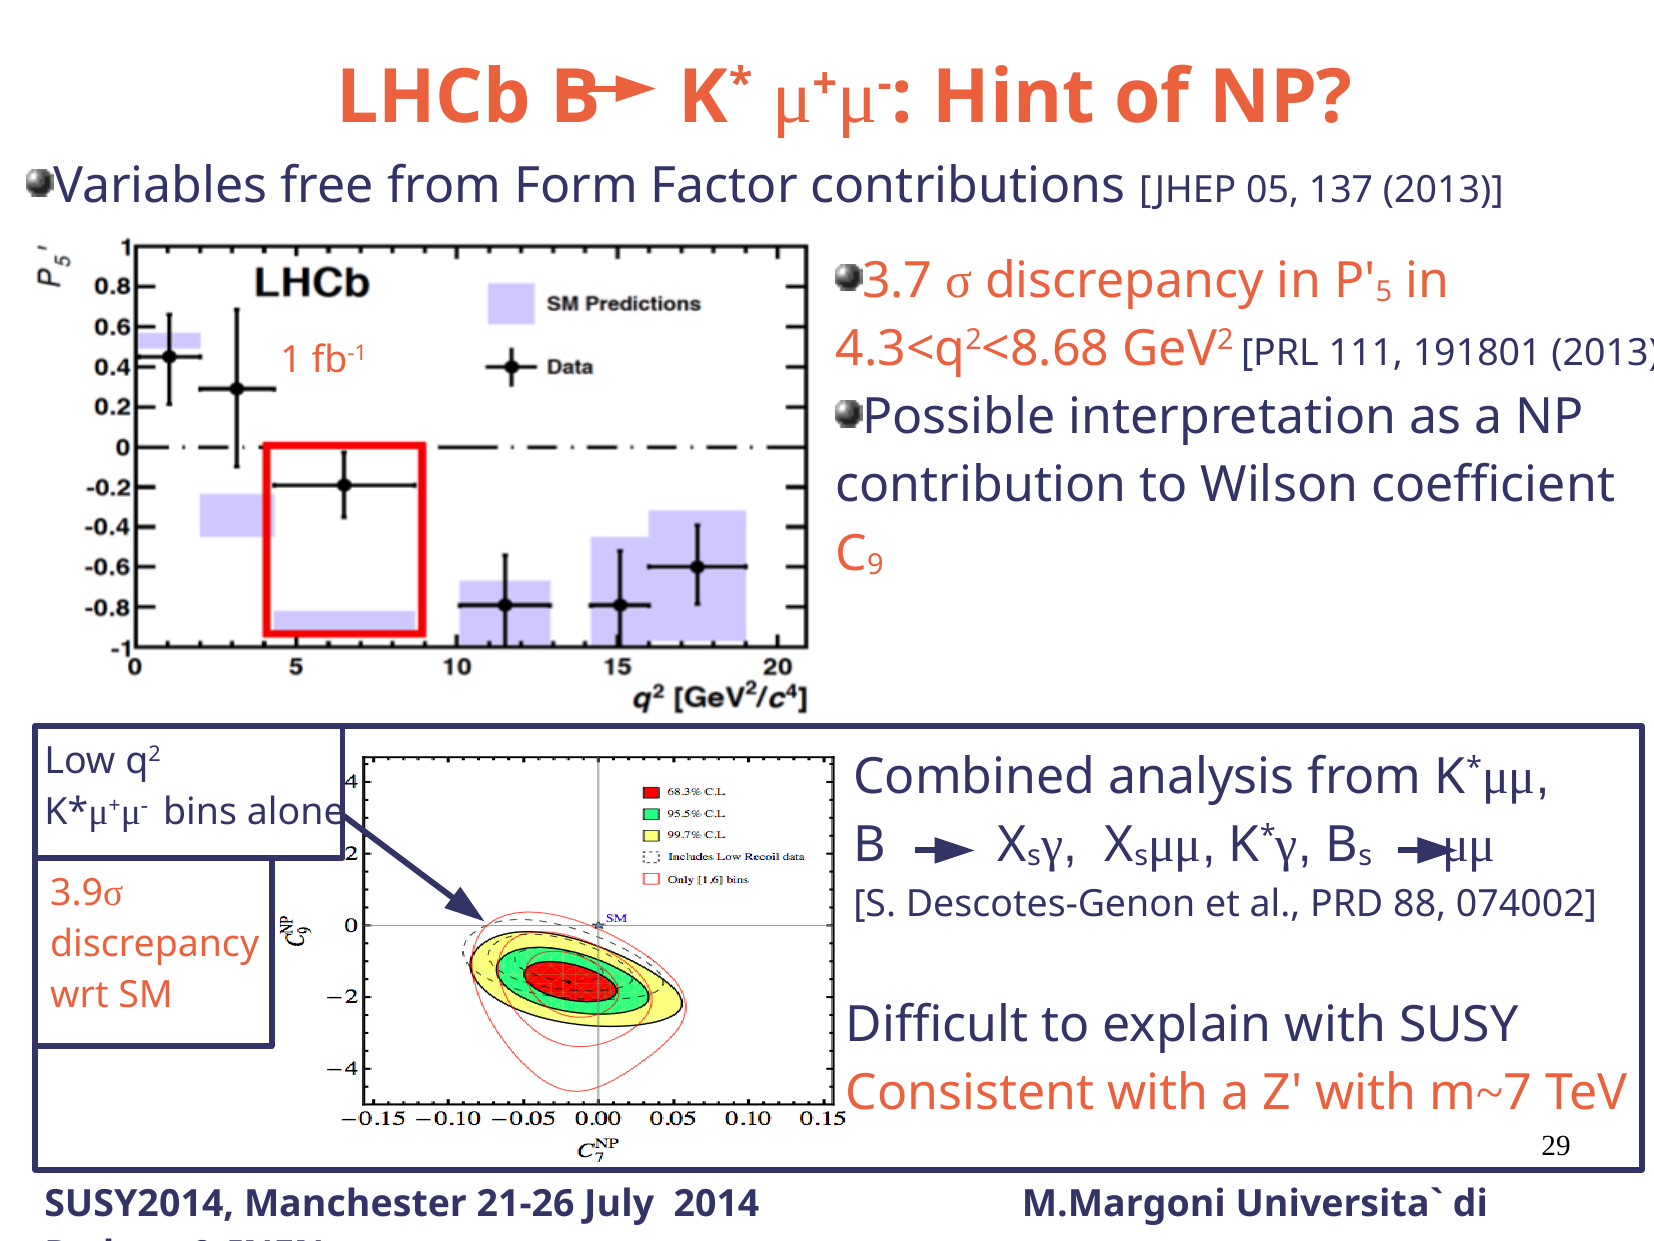

# LHCb B K* μ+μ-: Hint of NP?
Variables free from Form Factor contributions [JHEP 05, 137 (2013)]
3.7 σ discrepancy in P'5 in 4.3<q2<8.68 GeV2 [PRL 111, 191801 (2013)]
Possible interpretation as a NP contribution to Wilson coefficient C9
1 fb-1
Low q2
K*μ+μ- bins alone
Combined analysis from K*μμ,
B Xsγ, Xsμμ, K*γ, Bs μμ
[S. Descotes-Genon et al., PRD 88, 074002]
3.9σ discrepancy wrt SM
Difficult to explain with SUSY
Consistent with a Z' with m~7 TeV
29
SUSY2014, Manchester 21-26 July 2014 M.Margoni Universita` di Padova & INFN